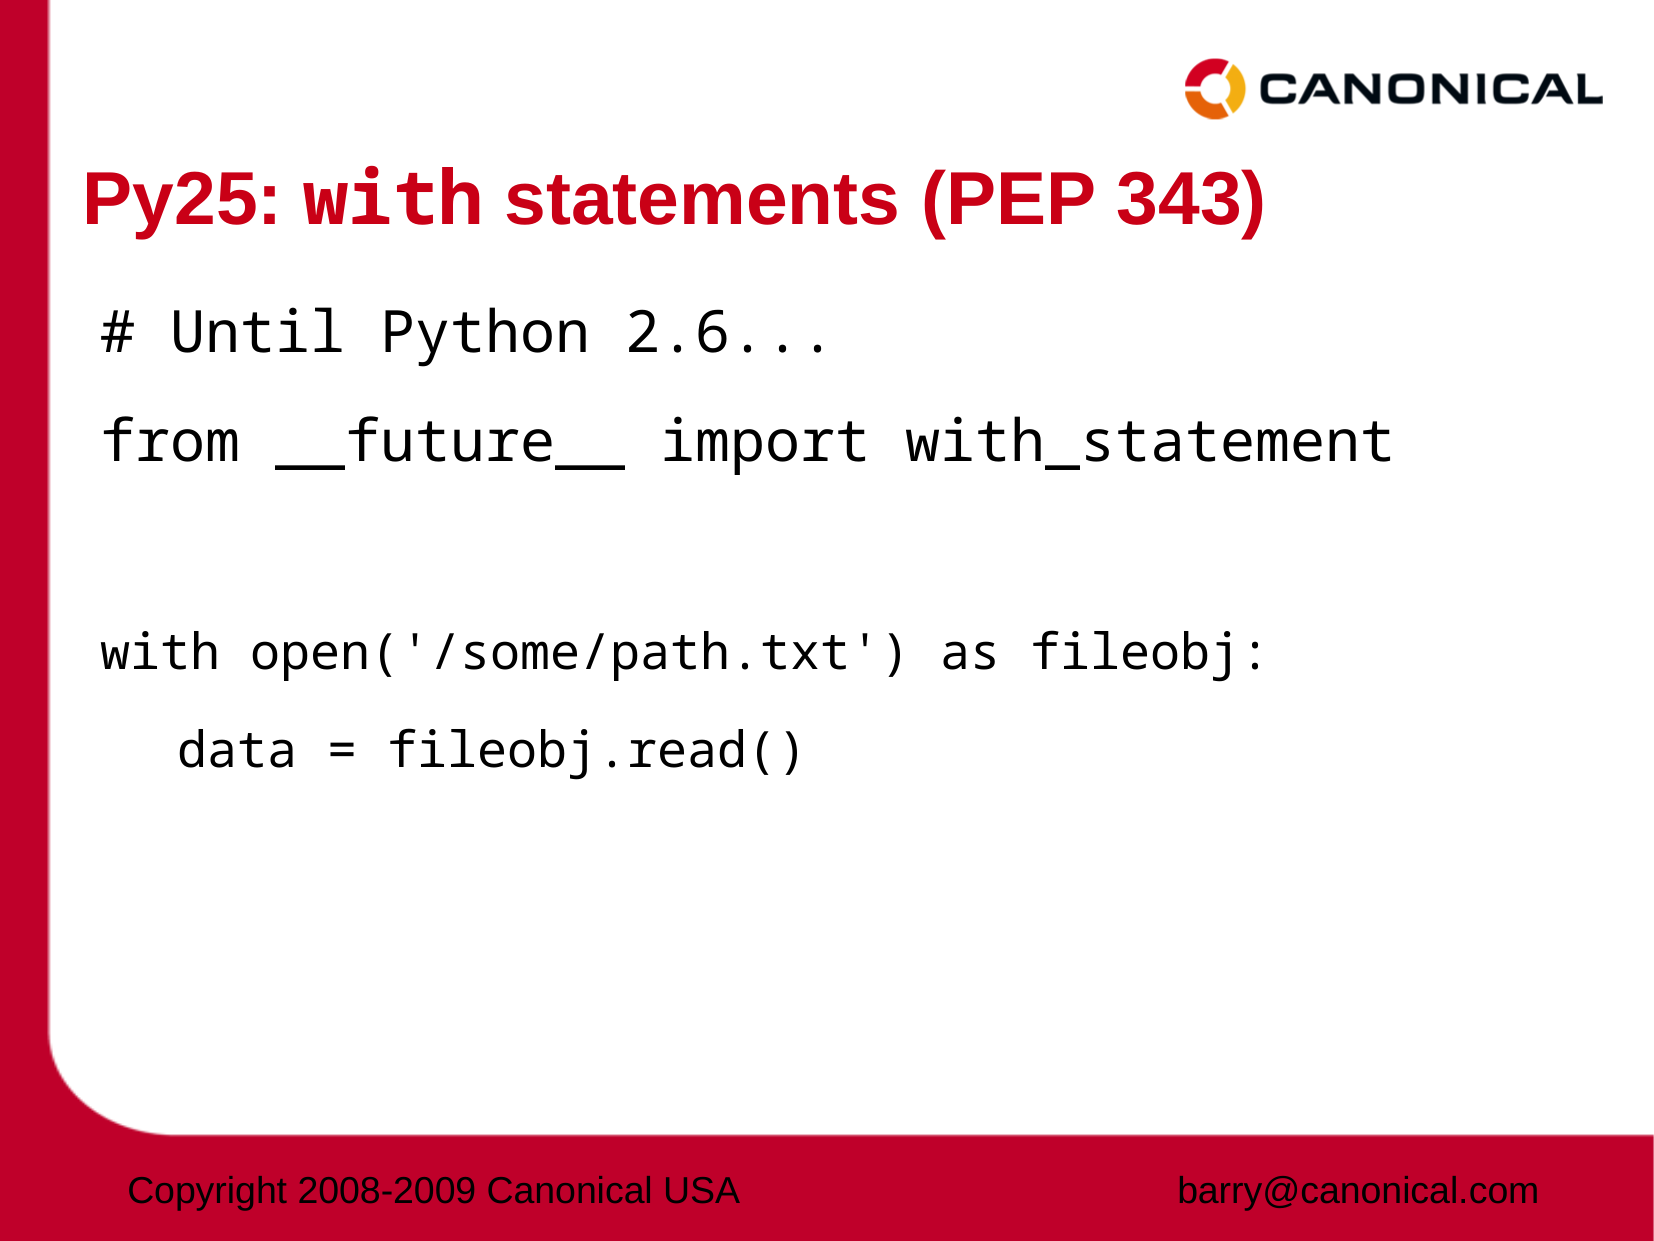

# Py25: with statements (PEP 343)
# Until Python 2.6...
from __future__ import with_statement
with open('/some/path.txt') as fileobj:
data = fileobj.read()